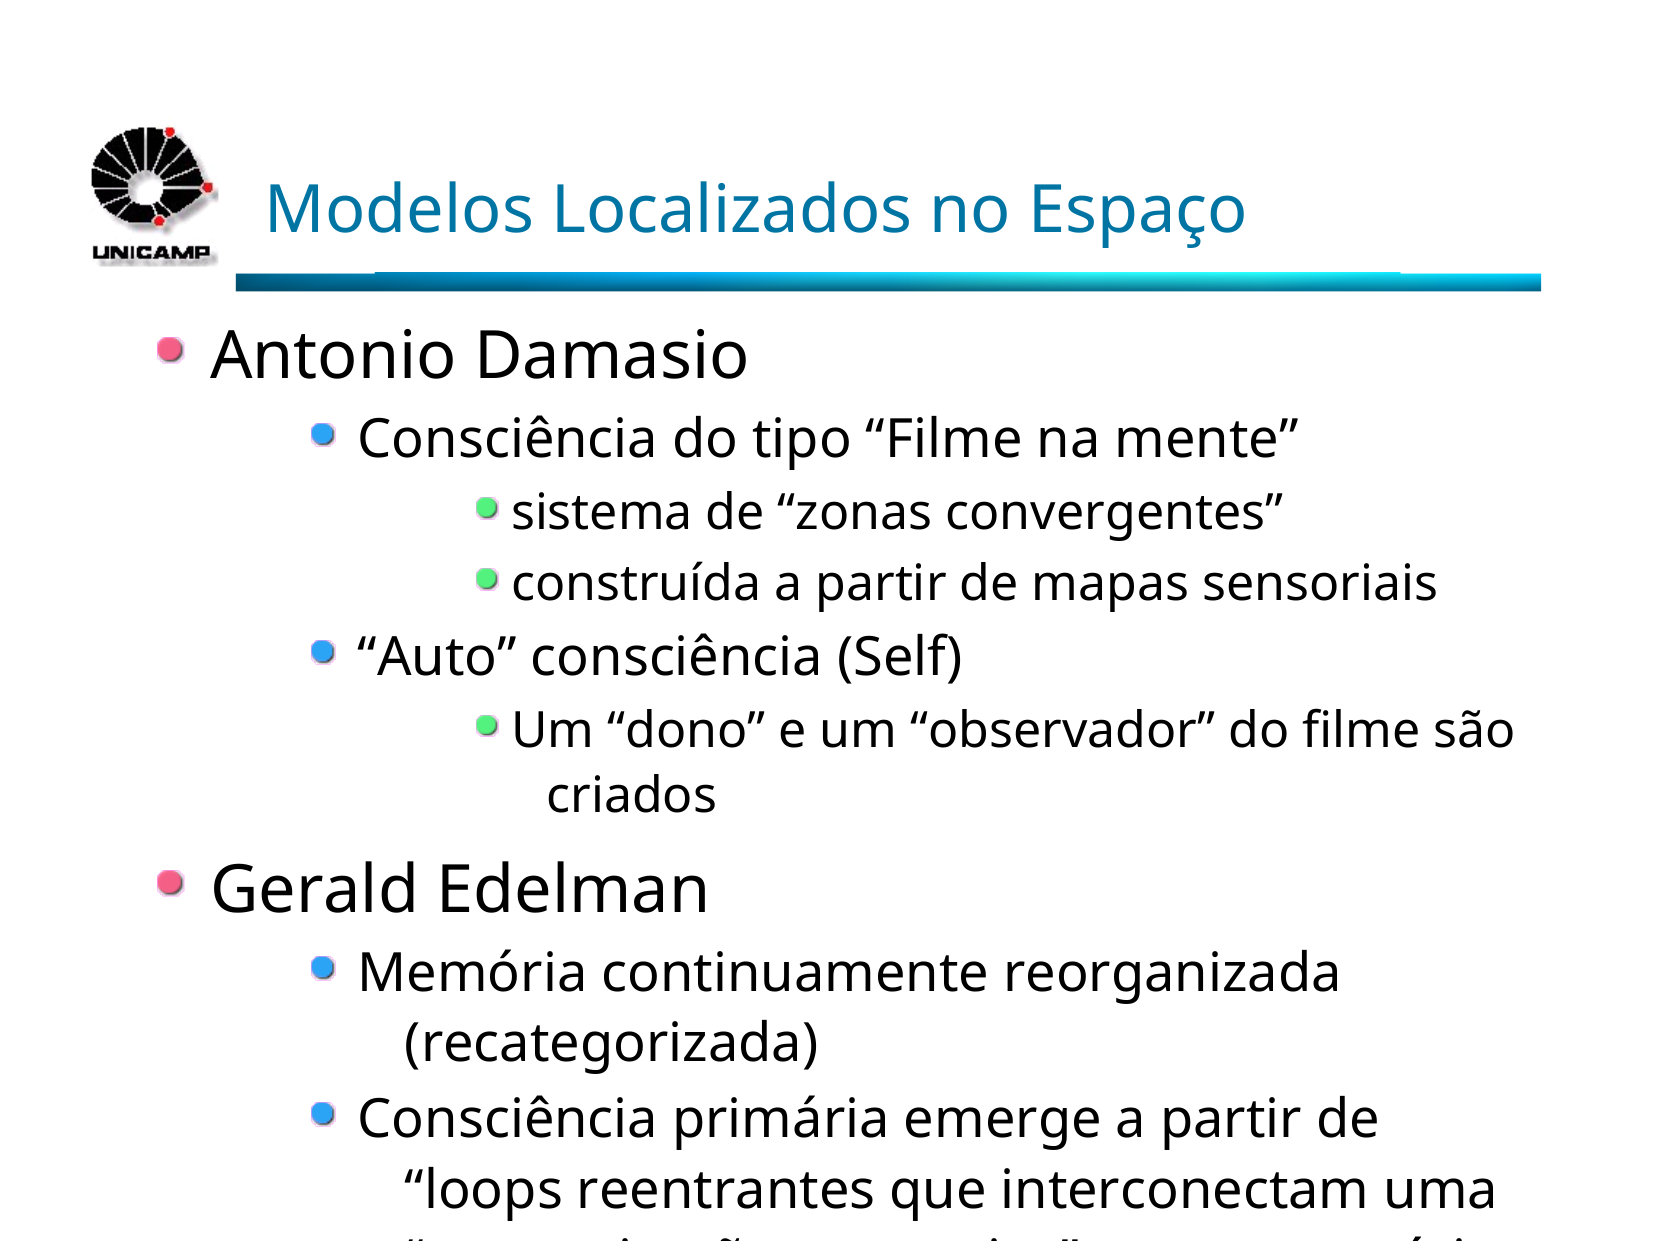

# Modelos Localizados no Espaço
Antonio Damasio
Consciência do tipo “Filme na mente”
sistema de “zonas convergentes”
construída a partir de mapas sensoriais
“Auto” consciência (Self)
Um “dono” e um “observador” do filme são criados
Gerald Edelman
Memória continuamente reorganizada (recategorizada)
Consciência primária emerge a partir de “loops reentrantes que interconectam uma “categorização perceptiva” e uma memória “valorada” (instintos)